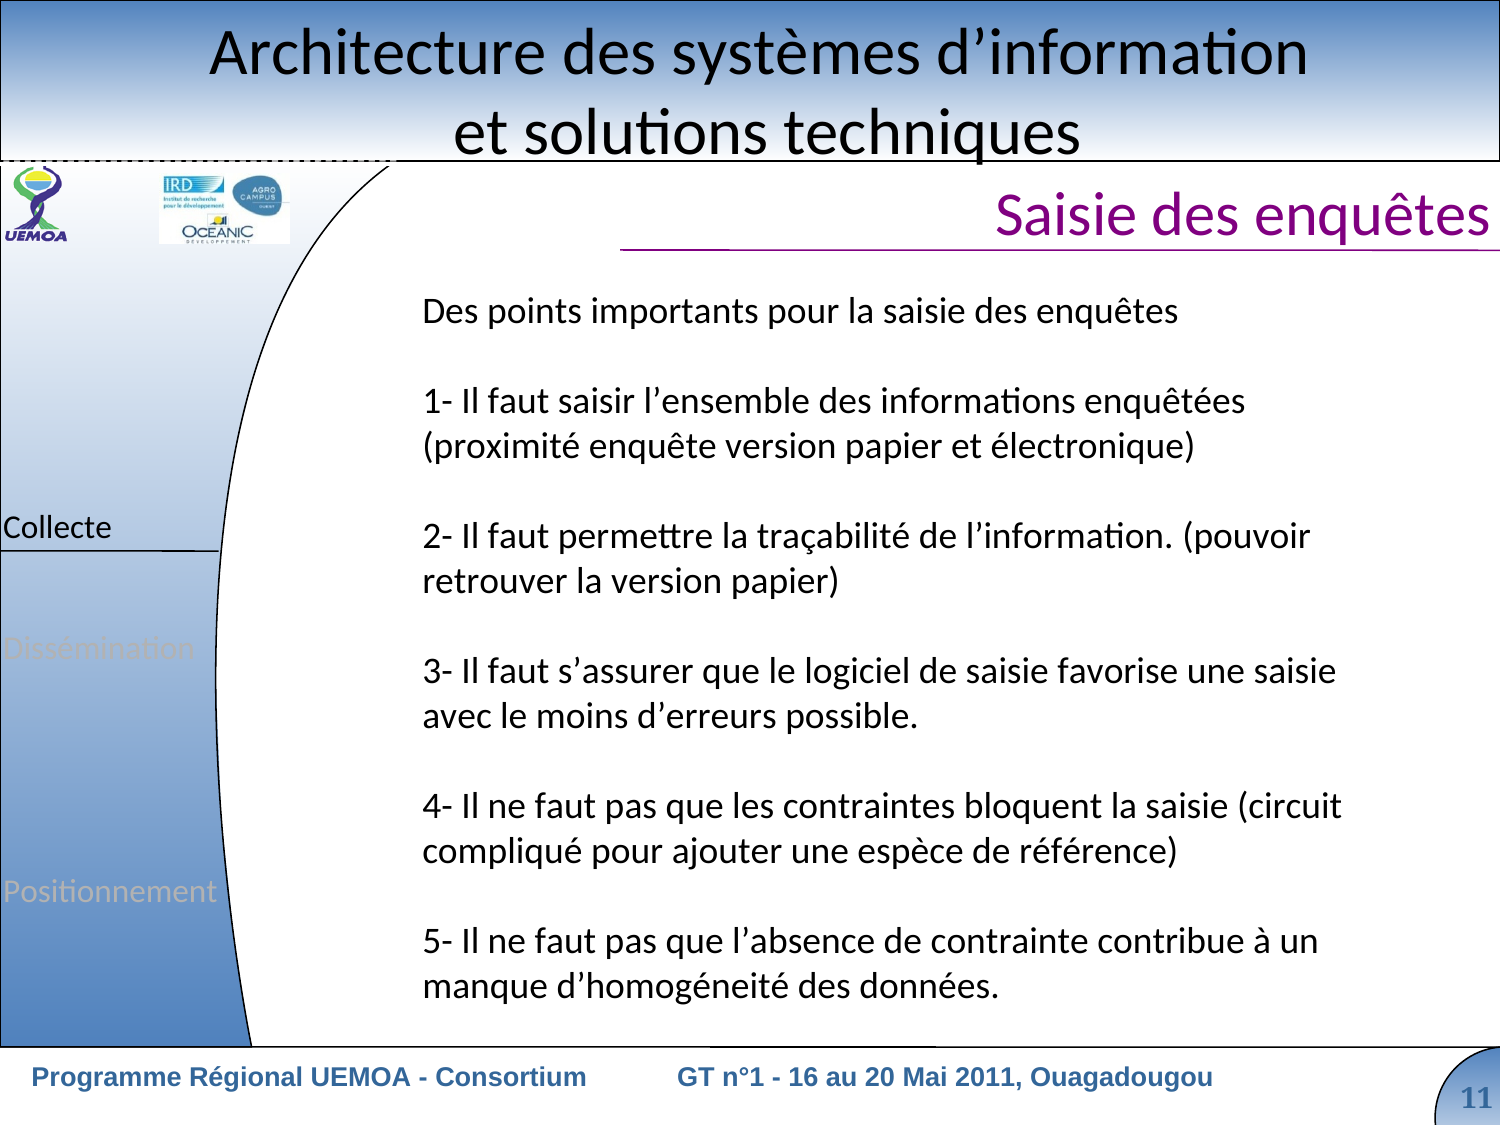

Architecture des systèmes d’information
et solutions techniques
Saisie des enquêtes
Des points importants pour la saisie des enquêtes
1- Il faut saisir l’ensemble des informations enquêtées (proximité enquête version papier et électronique)
2- Il faut permettre la traçabilité de l’information. (pouvoir retrouver la version papier)
3- Il faut s’assurer que le logiciel de saisie favorise une saisie avec le moins d’erreurs possible.
4- Il ne faut pas que les contraintes bloquent la saisie (circuit compliqué pour ajouter une espèce de référence)
5- Il ne faut pas que l’absence de contrainte contribue à un manque d’homogéneité des données.
Collecte
Dissémination
Positionnement